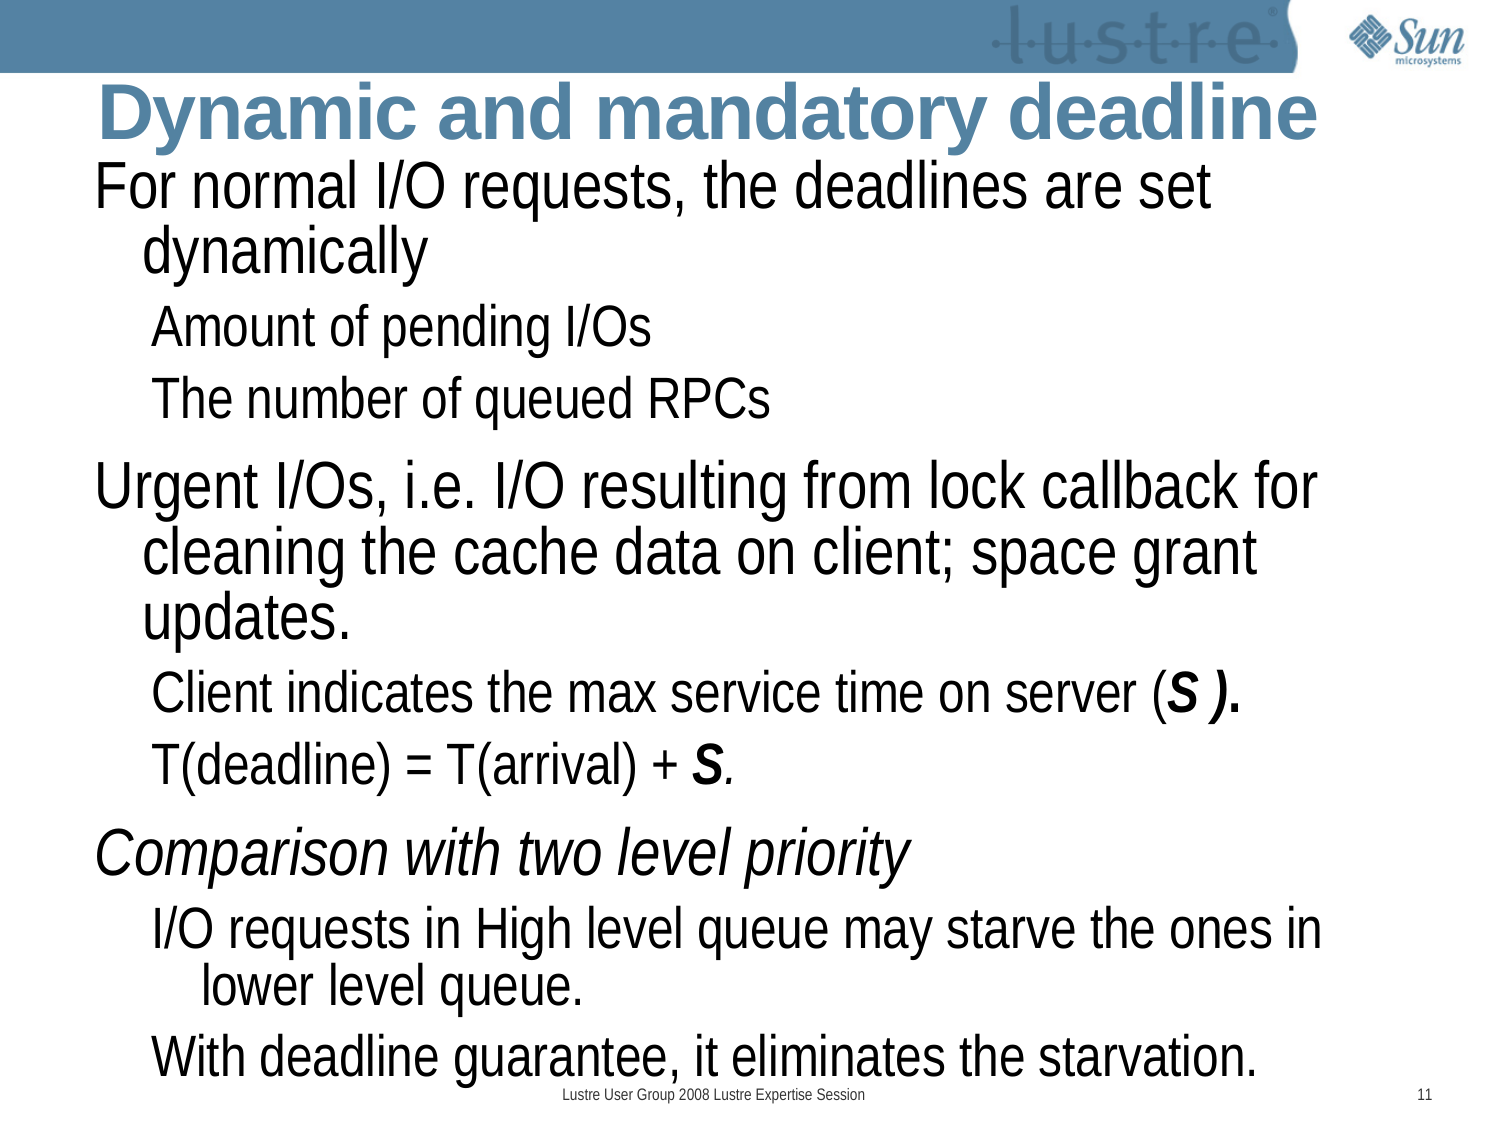

# Dynamic and mandatory deadline
For normal I/O requests, the deadlines are set dynamically
Amount of pending I/Os
The number of queued RPCs
Urgent I/Os, i.e. I/O resulting from lock callback for cleaning the cache data on client; space grant updates.
Client indicates the max service time on server (S ).
T(deadline) = T(arrival) + S.
Comparison with two level priority
I/O requests in High level queue may starve the ones in lower level queue.
With deadline guarantee, it eliminates the starvation.